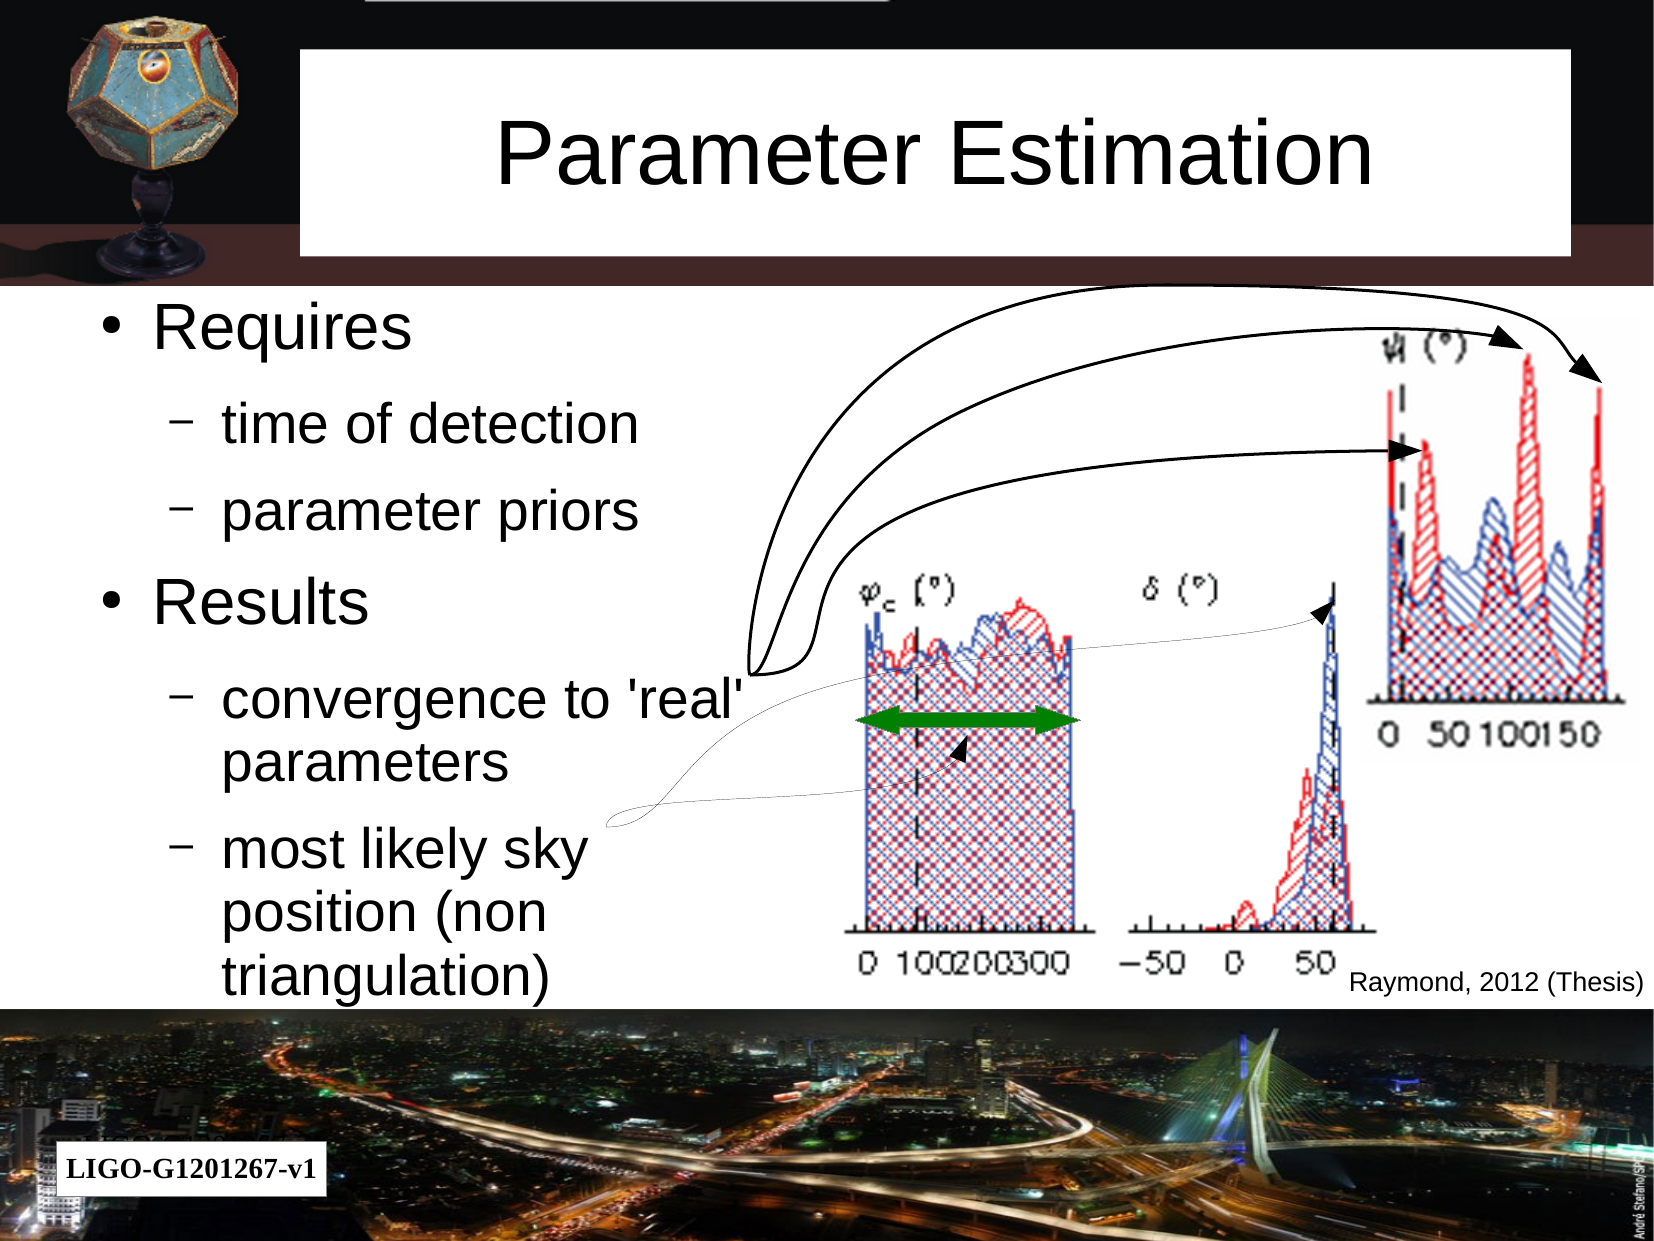

# Parameter Estimation
Requires
time of detection
parameter priors
Results
convergence to 'real' parameters
most likely sky position (non triangulation)
Raymond, 2012 (Thesis)